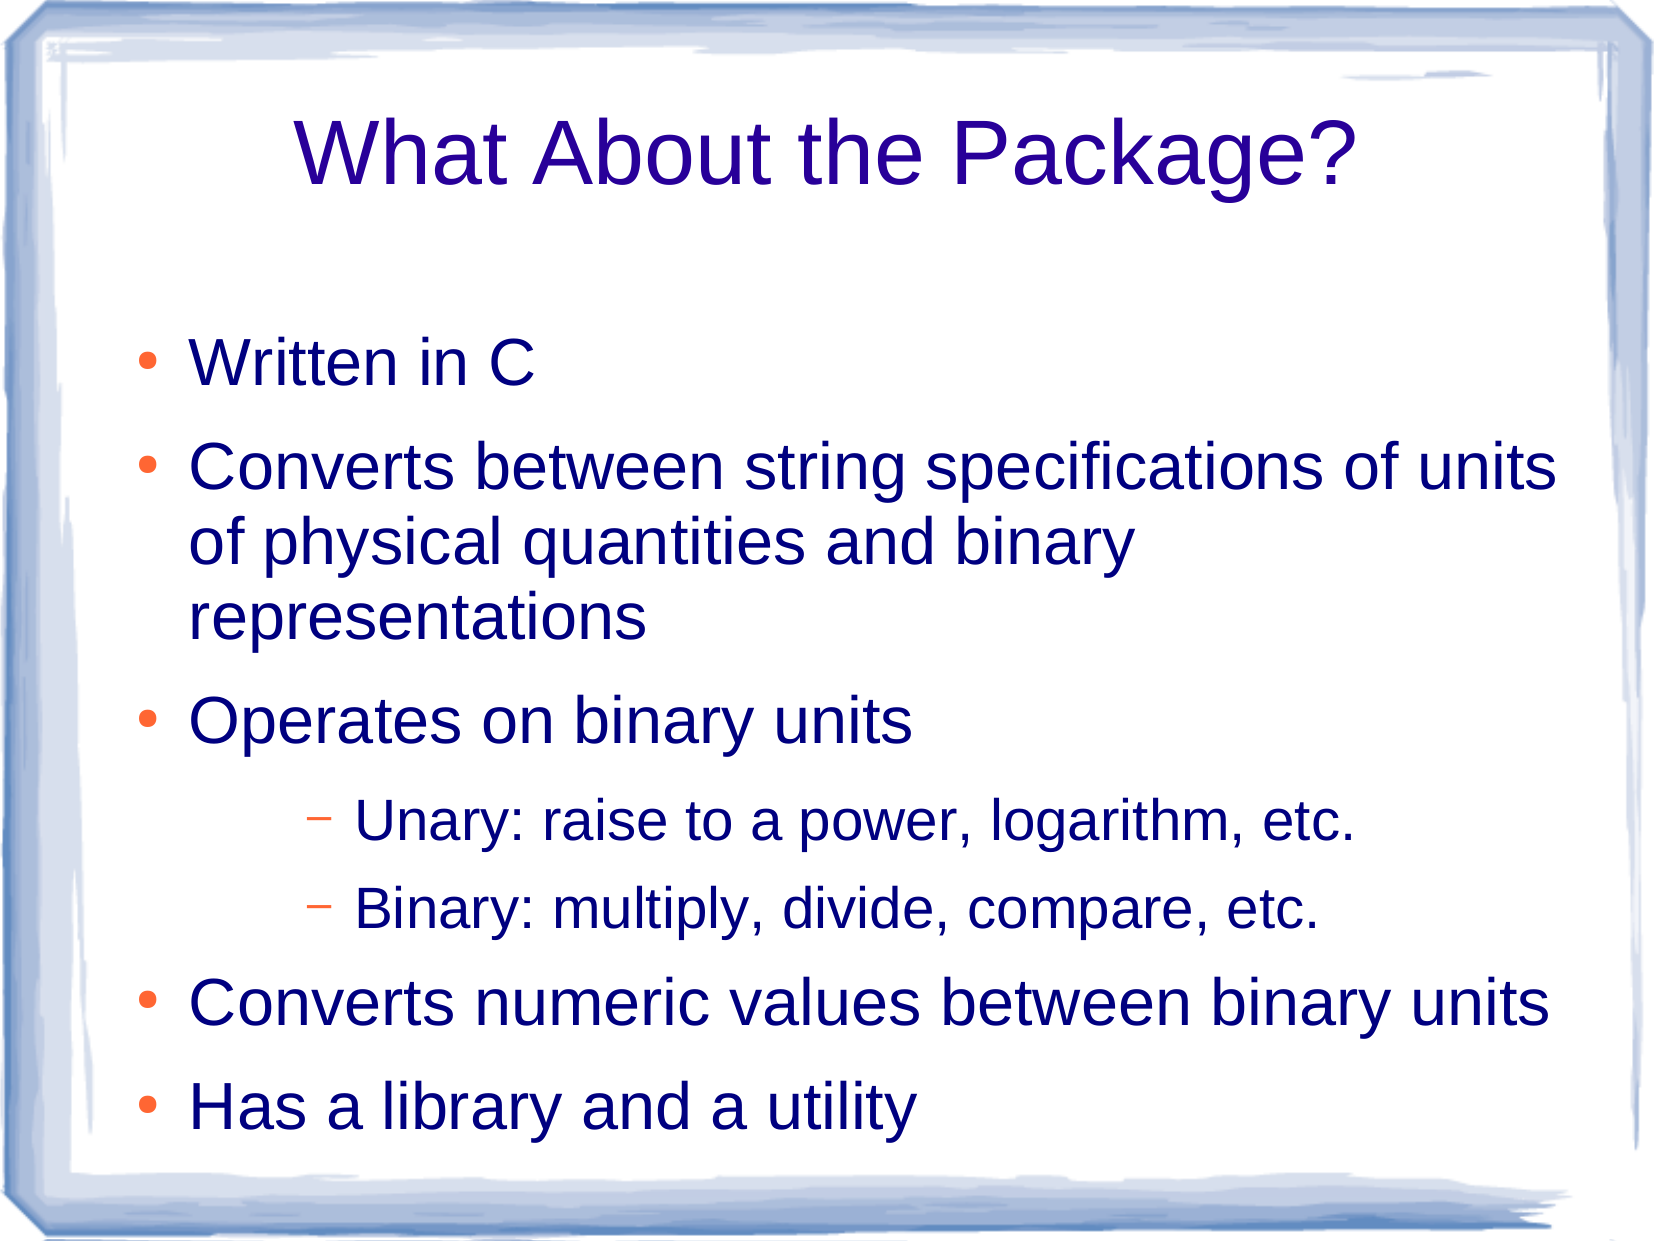

# What About the Package?
Written in C
Converts between string specifications of units of physical quantities and binary representations
Operates on binary units
Unary: raise to a power, logarithm, etc.
Binary: multiply, divide, compare, etc.
Converts numeric values between binary units
Has a library and a utility